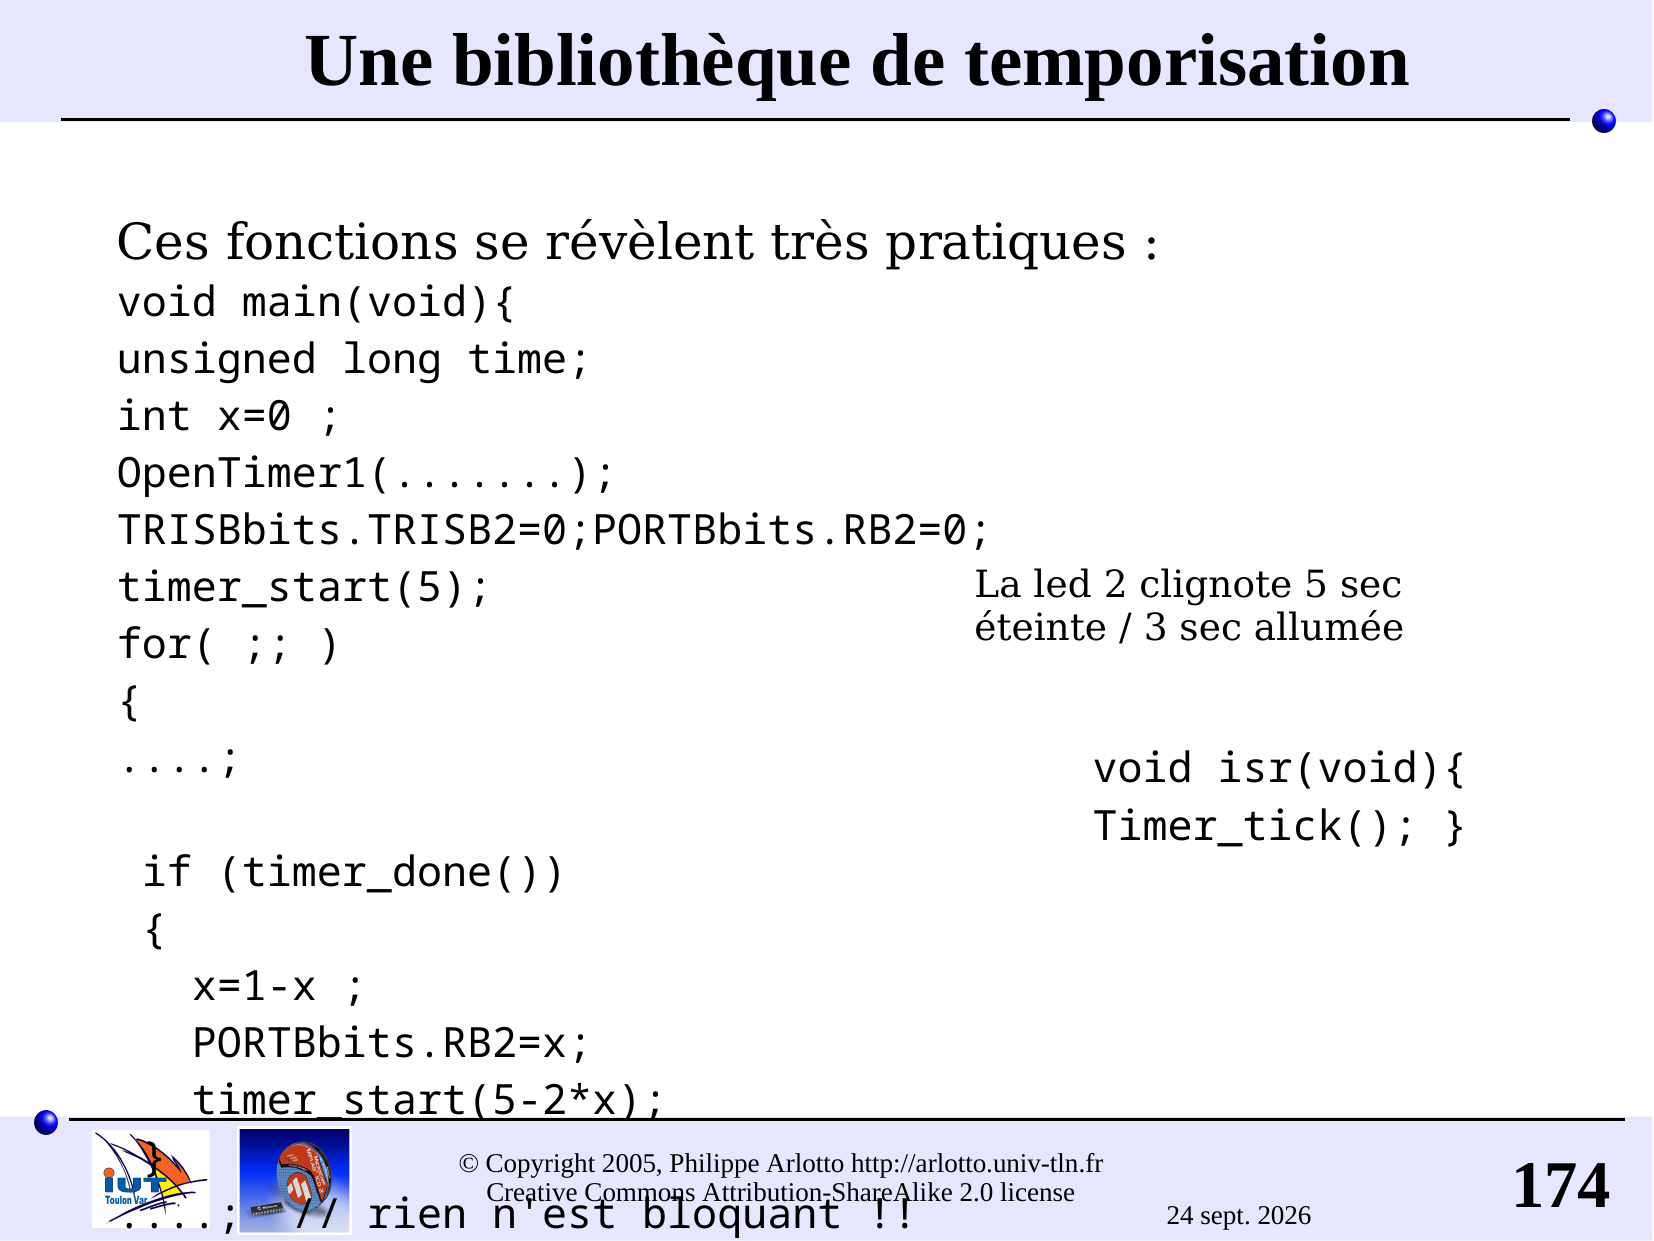

# Une bibliothèque de temporisation
Ces fonctions se révèlent très pratiques :
void main(void){
unsigned long time;
int x=0 ;
OpenTimer1(.......);
TRISBbits.TRISB2=0;PORTBbits.RB2=0;
timer_start(5);
for( ;; )
{
....;
 if (timer_done())
 {
 x=1-x ;
 PORTBbits.RB2=x;
 timer_start(5-2*x);
 }
....; // rien n'est bloquant !!
} }
La led 2 clignote 5 sec éteinte / 3 sec allumée
void isr(void){
Timer_tick(); }